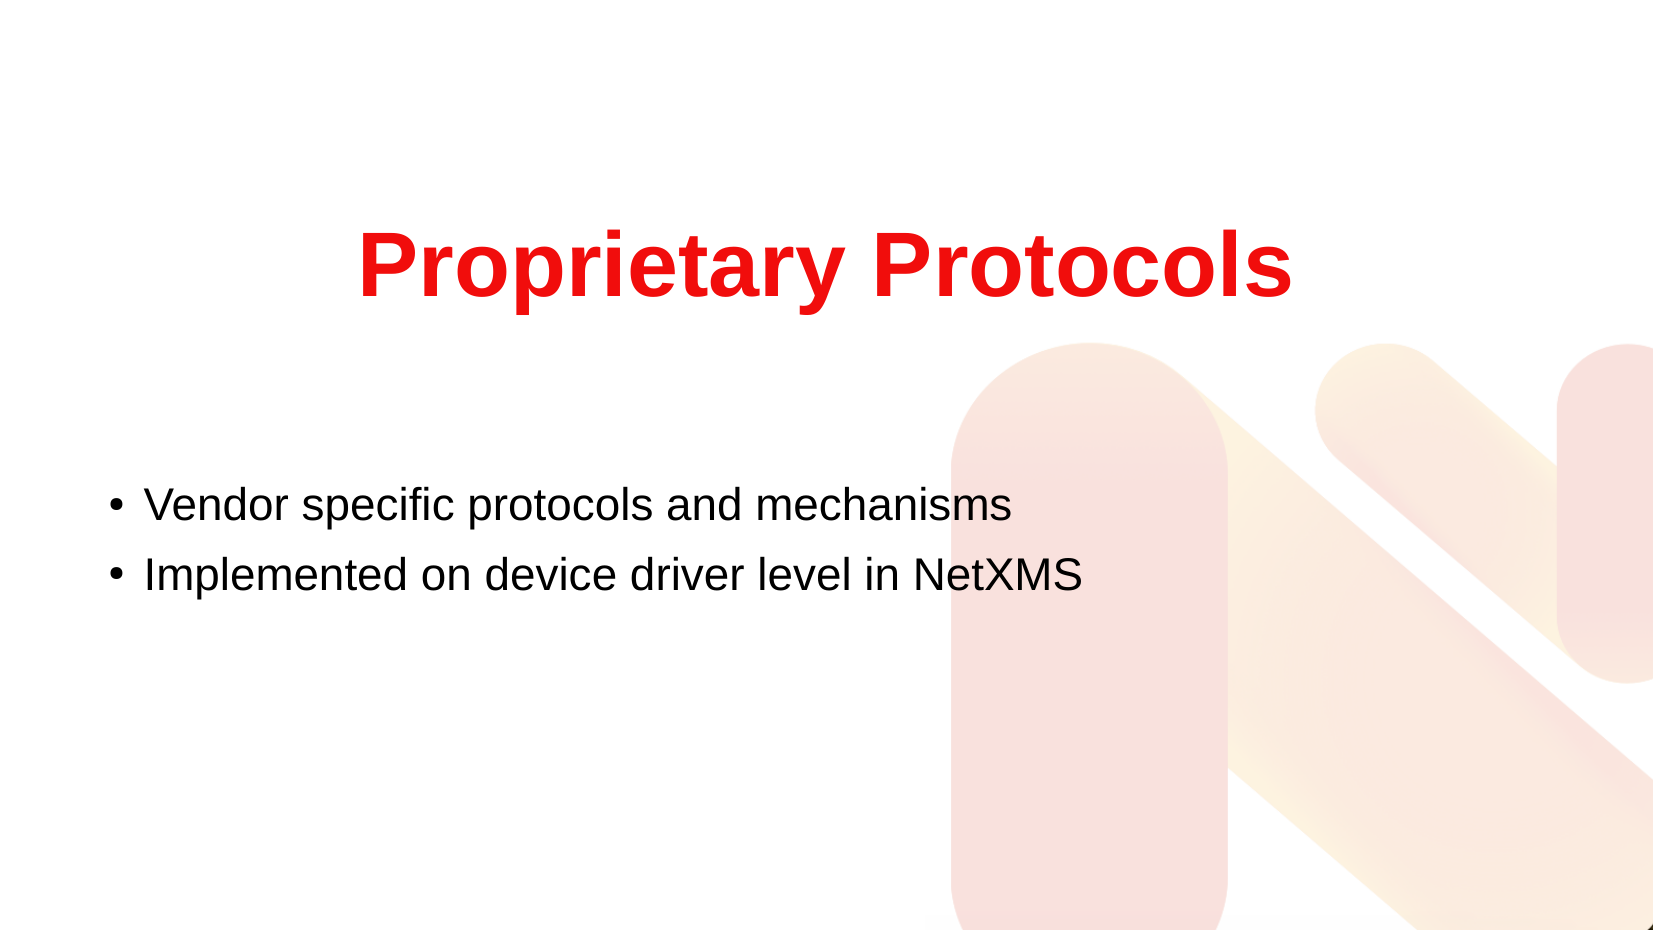

# Proprietary Protocols
Vendor specific protocols and mechanisms
Implemented on device driver level in NetXMS